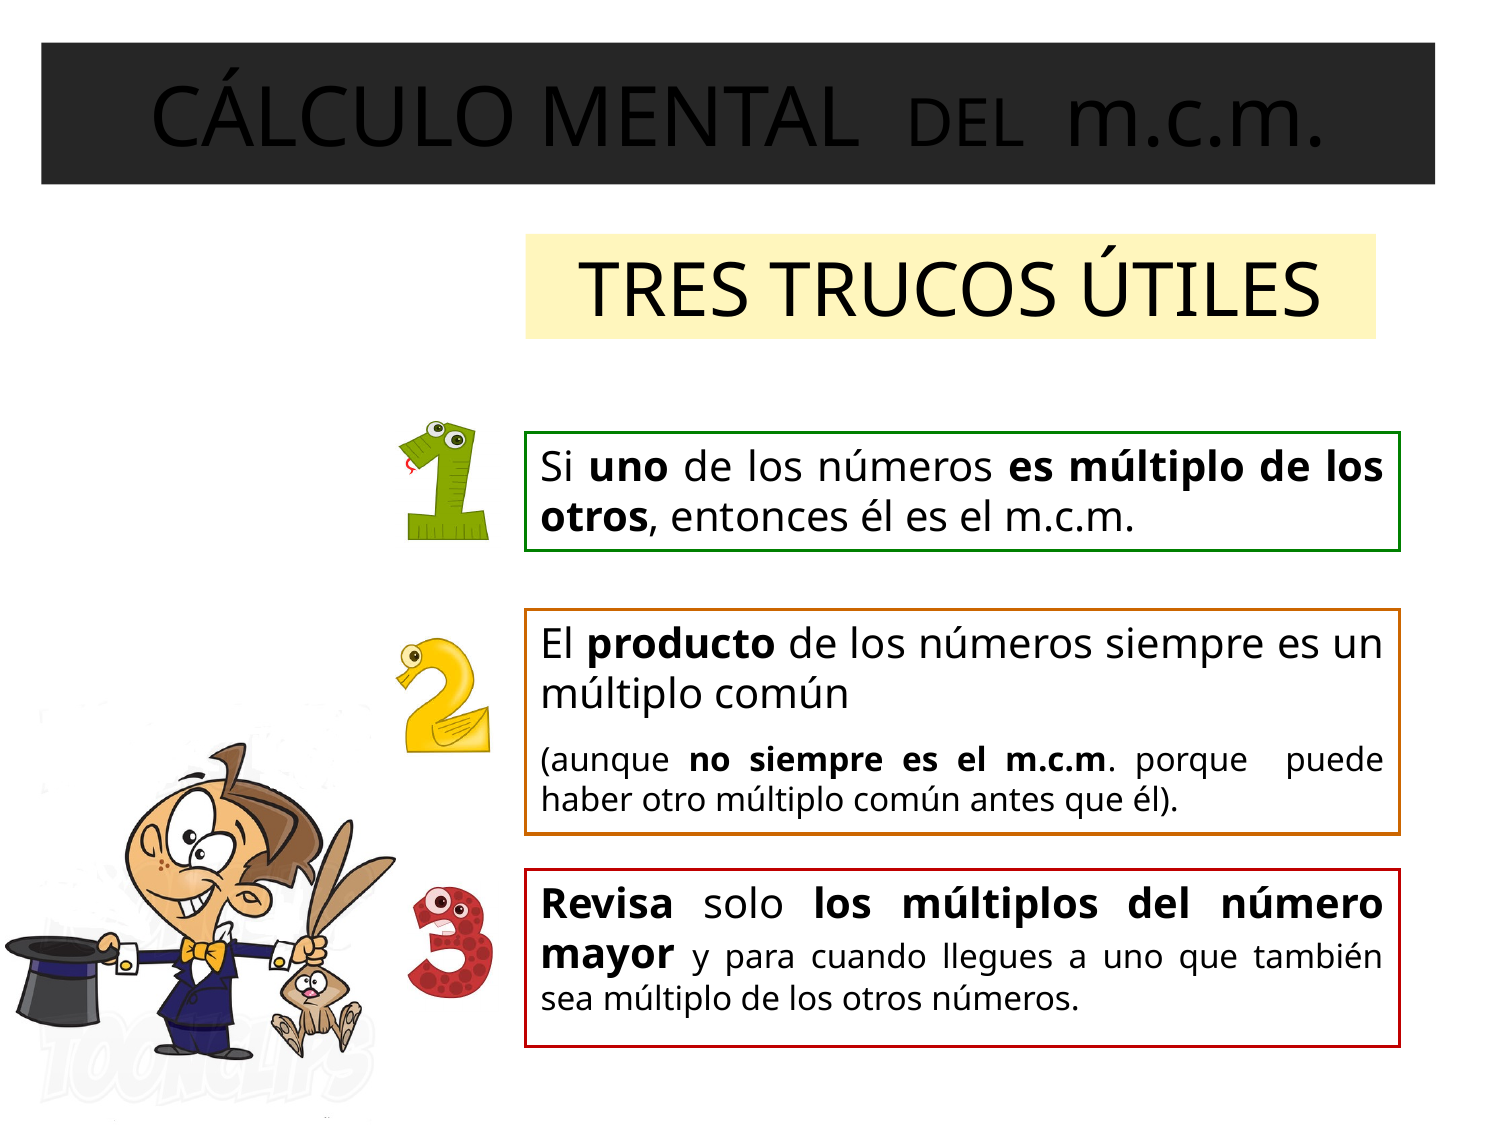

CÁLCULO MENTAL DEL m.c.m.
TRES TRUCOS ÚTILES
Si uno de los números es múltiplo de los otros, entonces él es el m.c.m.
El producto de los números siempre es un múltiplo común
(aunque no siempre es el m.c.m. porque puede haber otro múltiplo común antes que él).
Revisa solo los múltiplos del número mayor y para cuando llegues a uno que también sea múltiplo de los otros números.